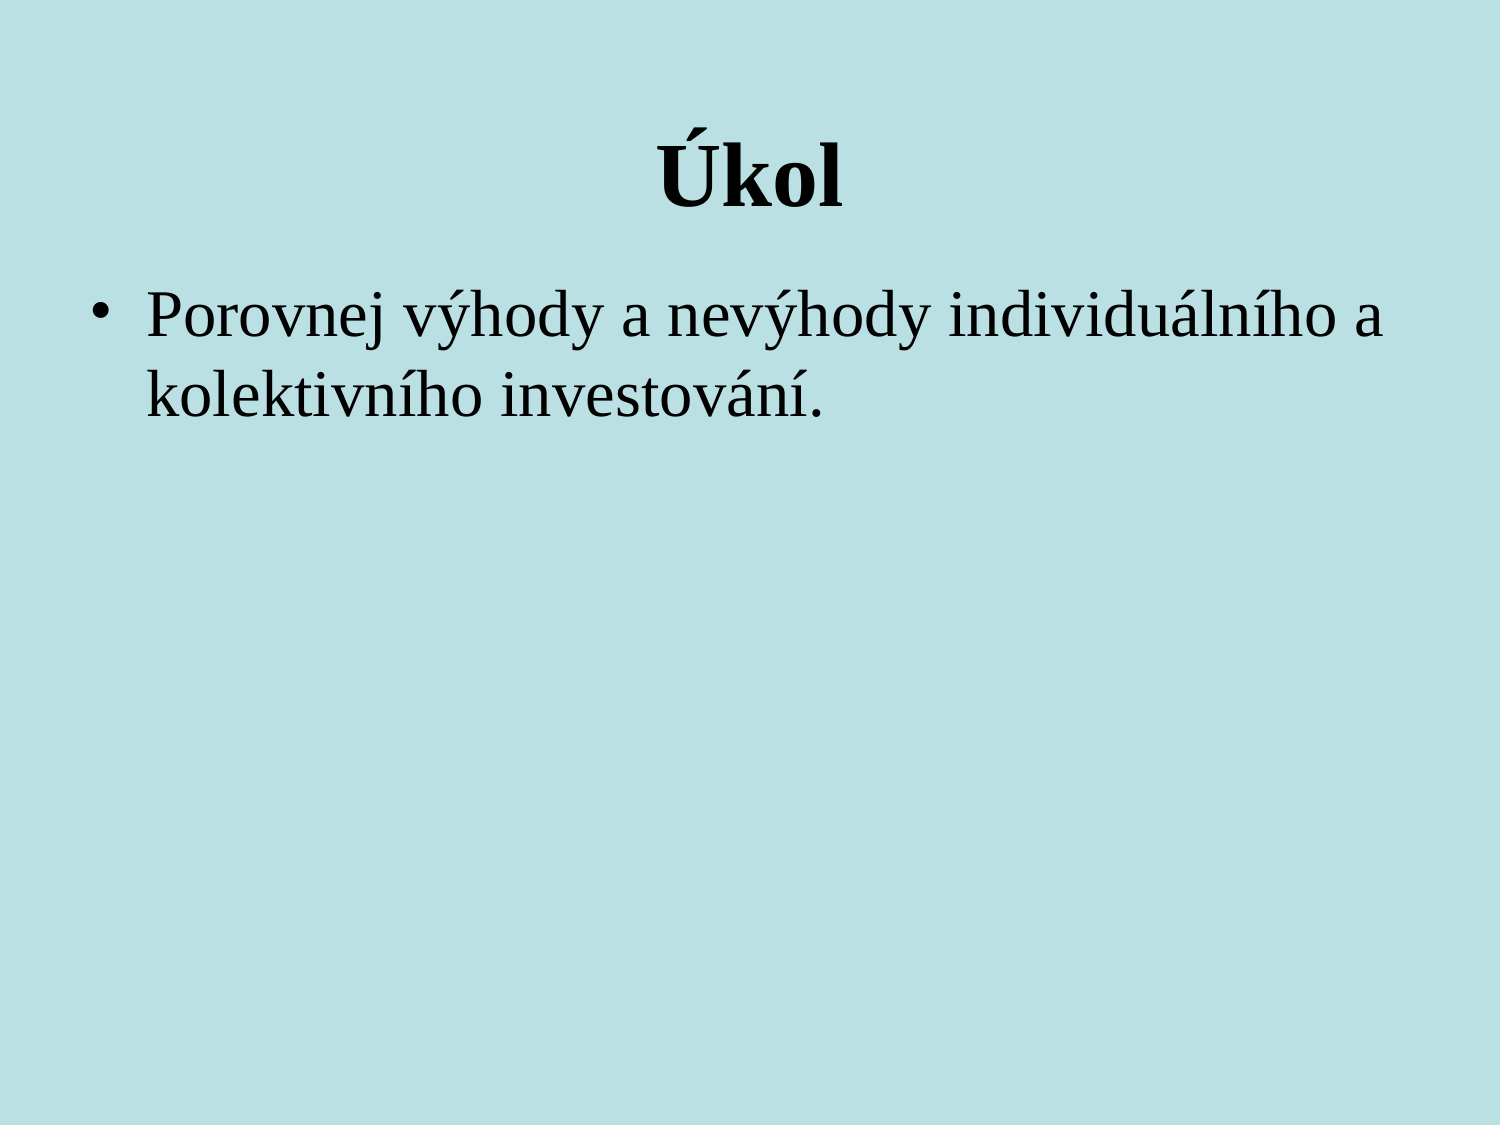

# Úkol
Porovnej výhody a nevýhody individuálního a kolektivního investování.